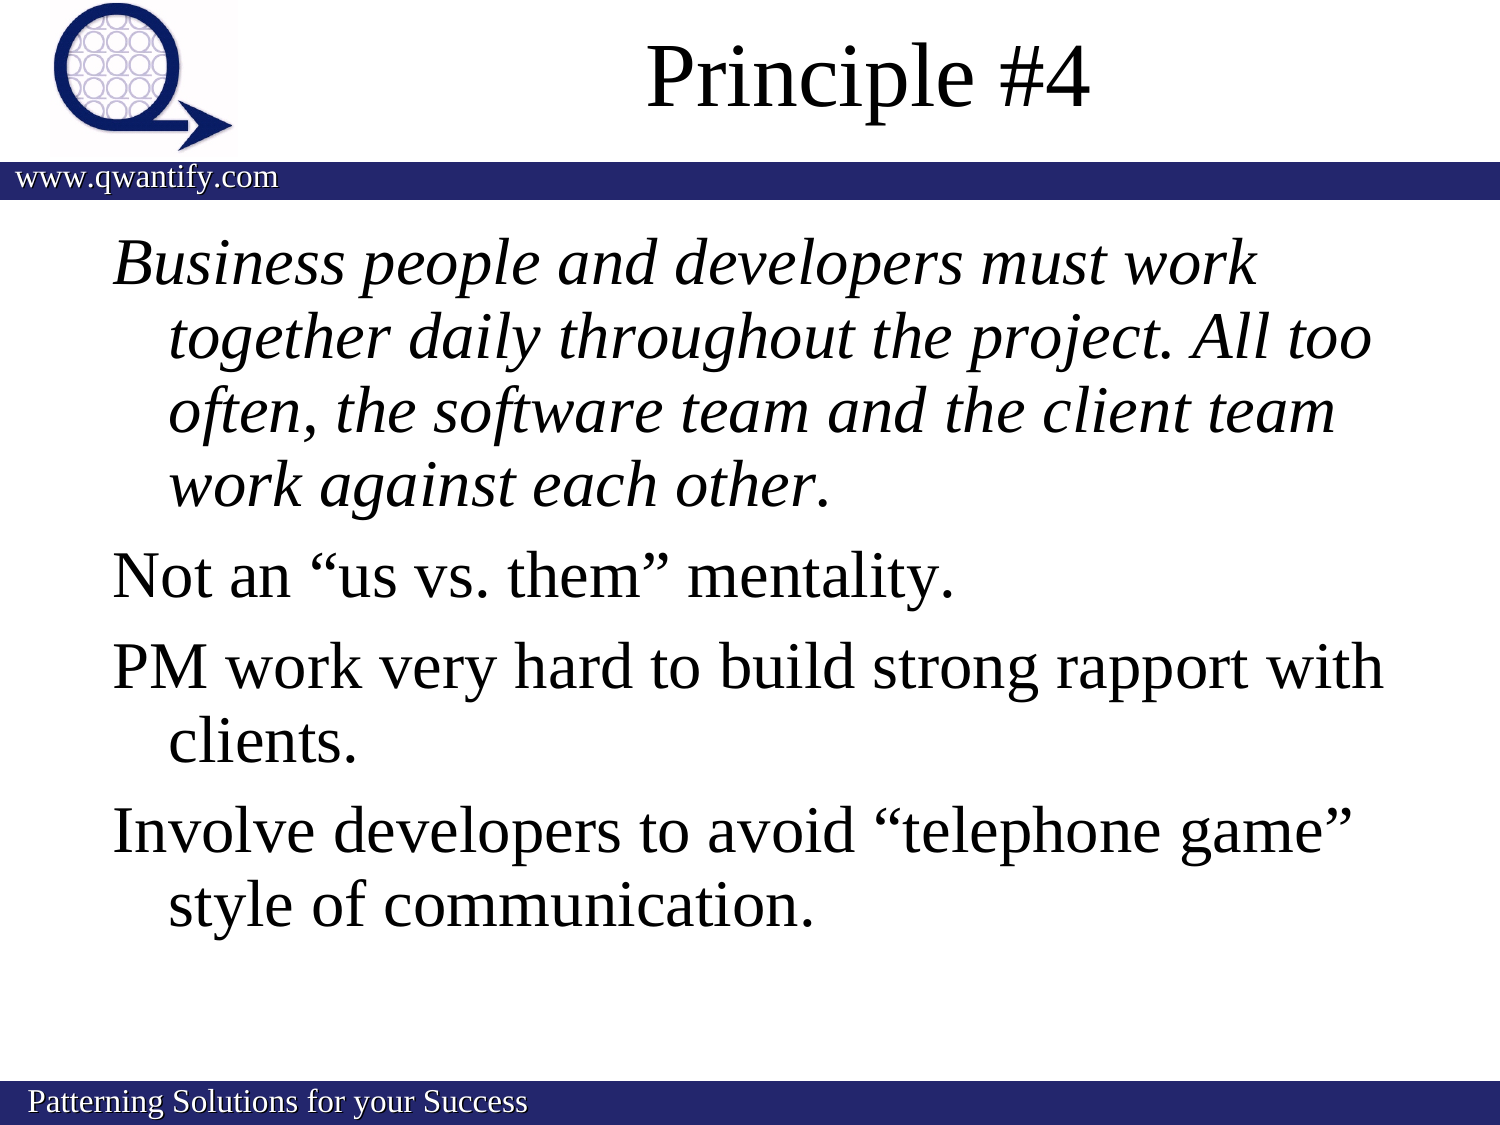

# Principle #4
Business people and developers must work together daily throughout the project. All too often, the software team and the client team work against each other.
Not an “us vs. them” mentality.
PM work very hard to build strong rapport with clients.
Involve developers to avoid “telephone game” style of communication.